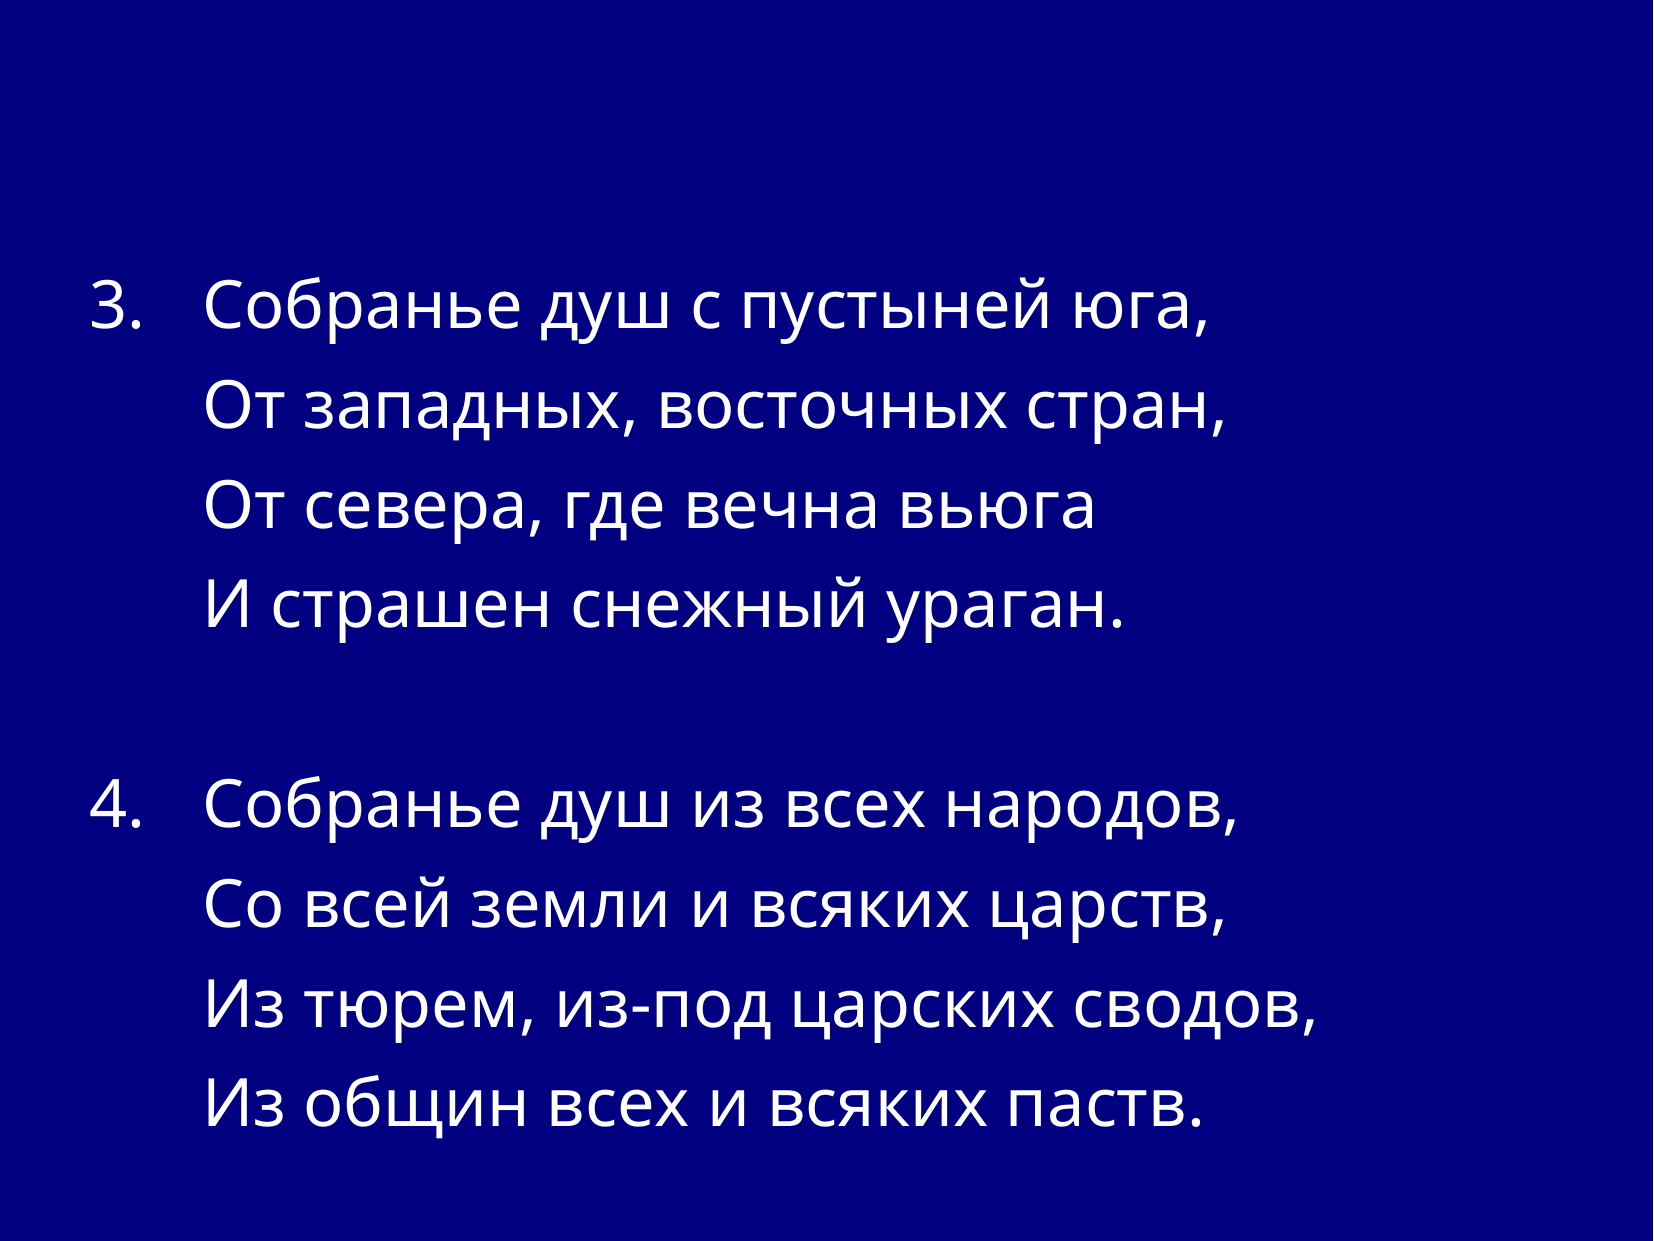

3.	Собранье душ с пустыней юга,
	От западных, восточных стран,
	От севера, где вечна вьюга
	И страшен снежный ураган.
4.	Собранье душ из всех народов,
	Со всей земли и всяких царств,
	Из тюрем, из-под царских сводов,
	Из общин всех и всяких паств.